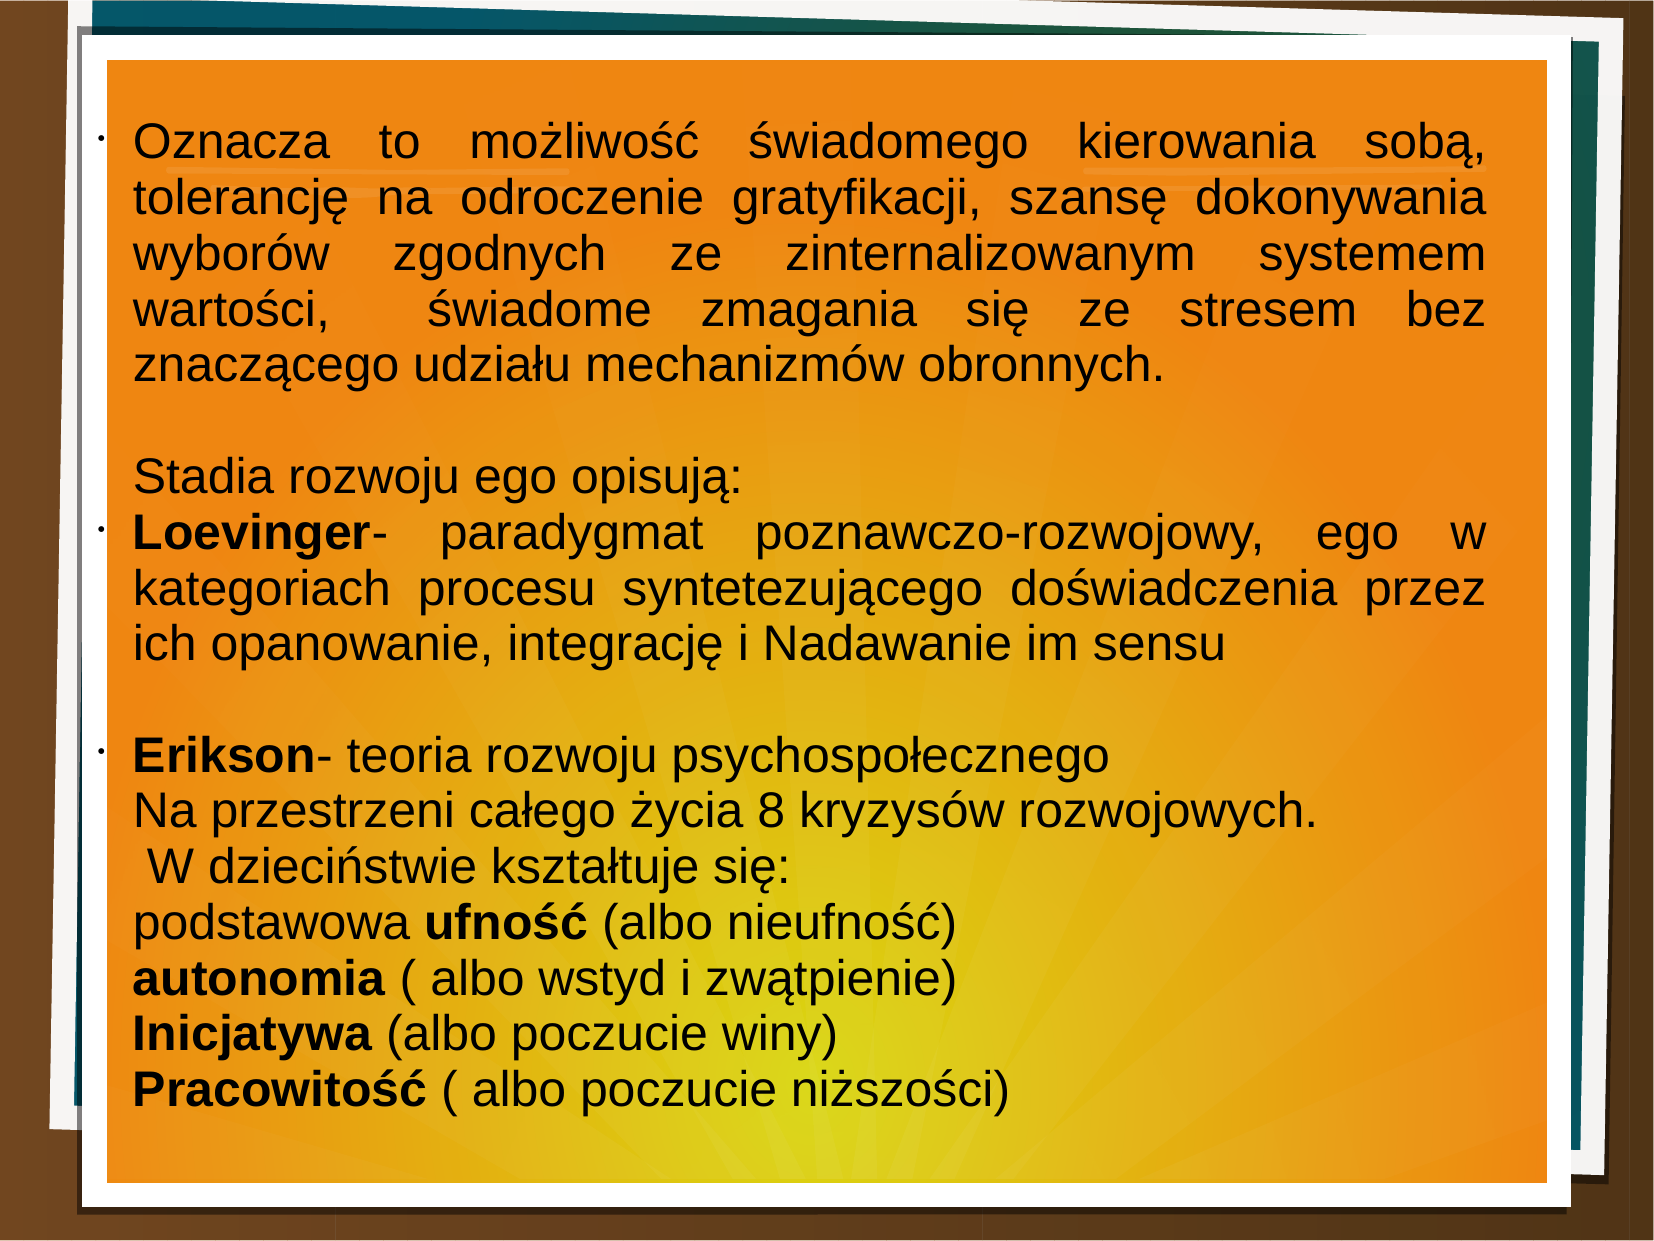

Oznacza to możliwość świadomego kierowania sobą, tolerancję na odroczenie gratyfikacji, szansę dokonywania wyborów zgodnych ze zinternalizowanym systemem wartości, świadome zmagania się ze stresem bez znaczącego udziału mechanizmów obronnych.
Stadia rozwoju ego opisują:
Loevinger- paradygmat poznawczo-rozwojowy, ego w kategoriach procesu syntetezującego doświadczenia przez ich opanowanie, integrację i Nadawanie im sensu
Erikson- teoria rozwoju psychospołecznego
Na przestrzeni całego życia 8 kryzysów rozwojowych.
 W dzieciństwie kształtuje się:
podstawowa ufność (albo nieufność)
autonomia ( albo wstyd i zwątpienie)
Inicjatywa (albo poczucie winy)
Pracowitość ( albo poczucie niższości)